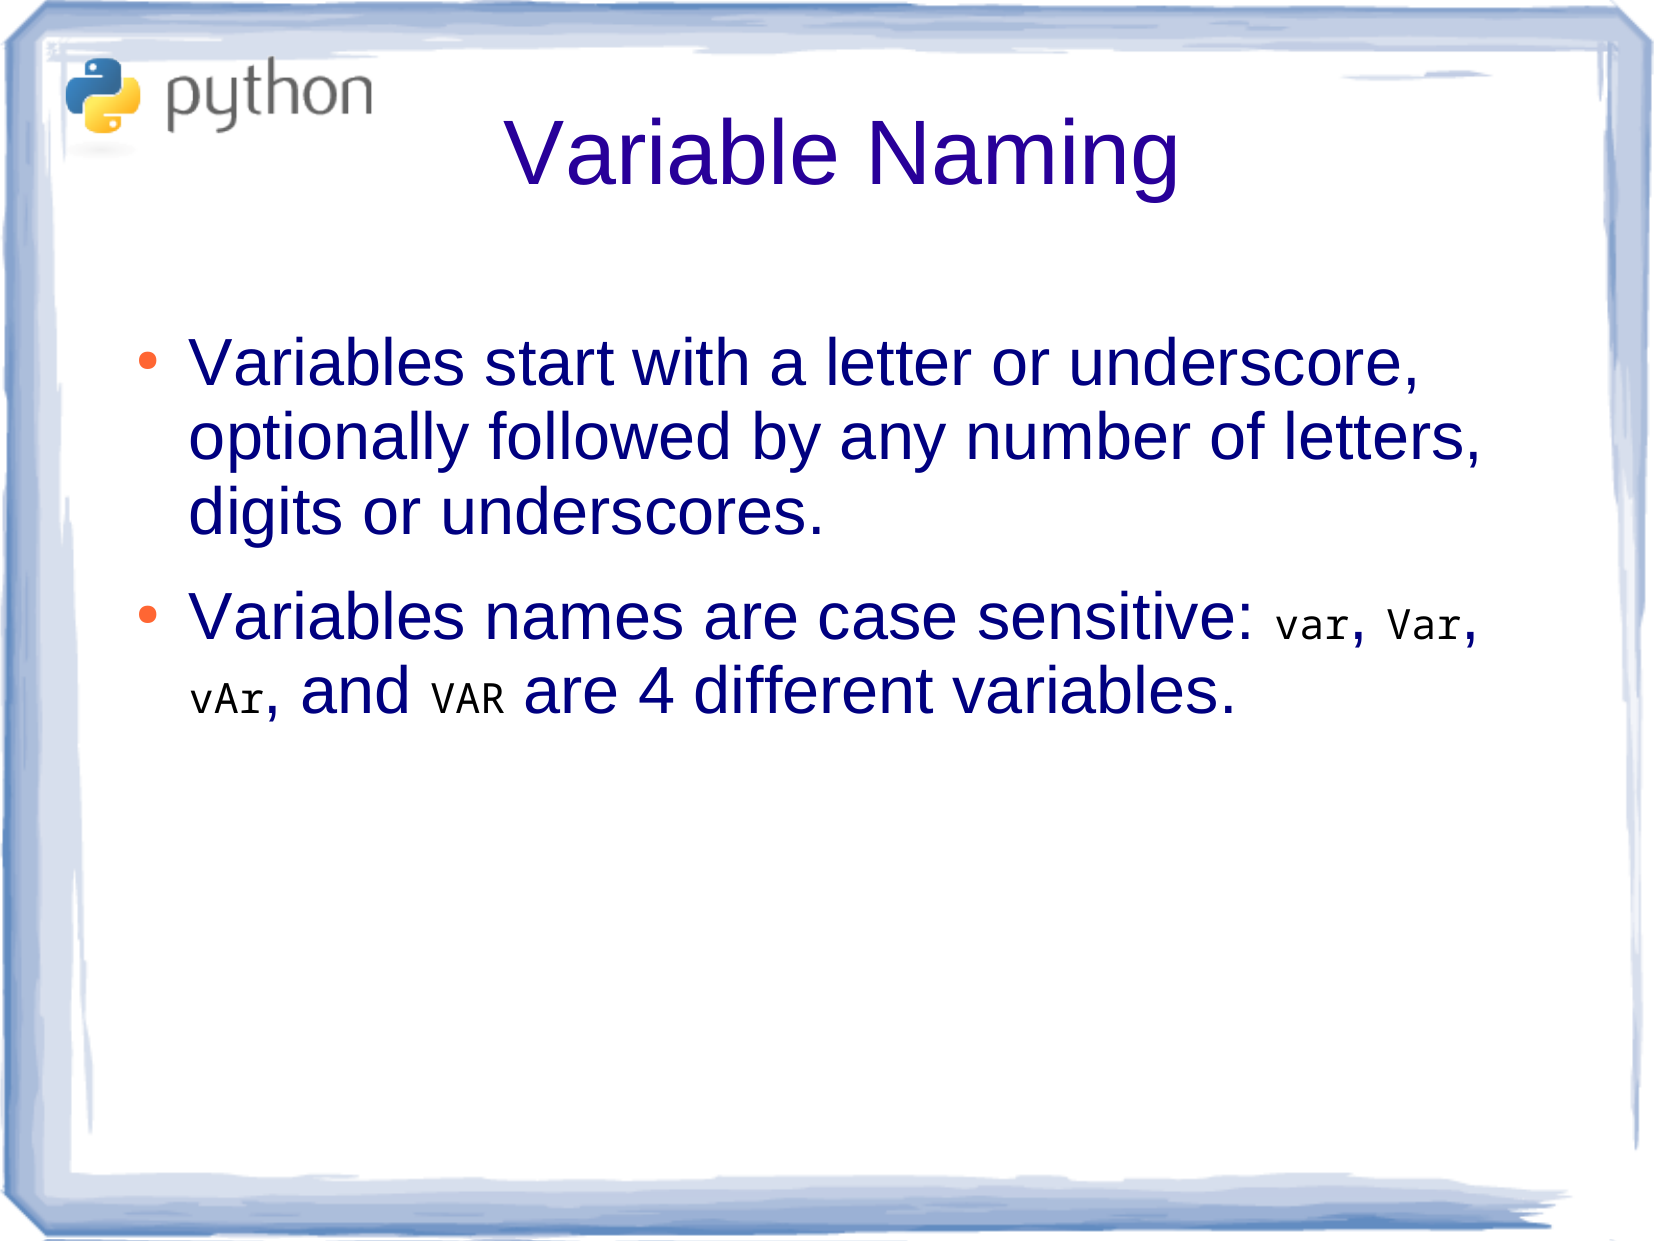

# Variable Naming
Variables start with a letter or underscore, optionally followed by any number of letters, digits or underscores.
Variables names are case sensitive: var, Var, vAr, and VAR are 4 different variables.